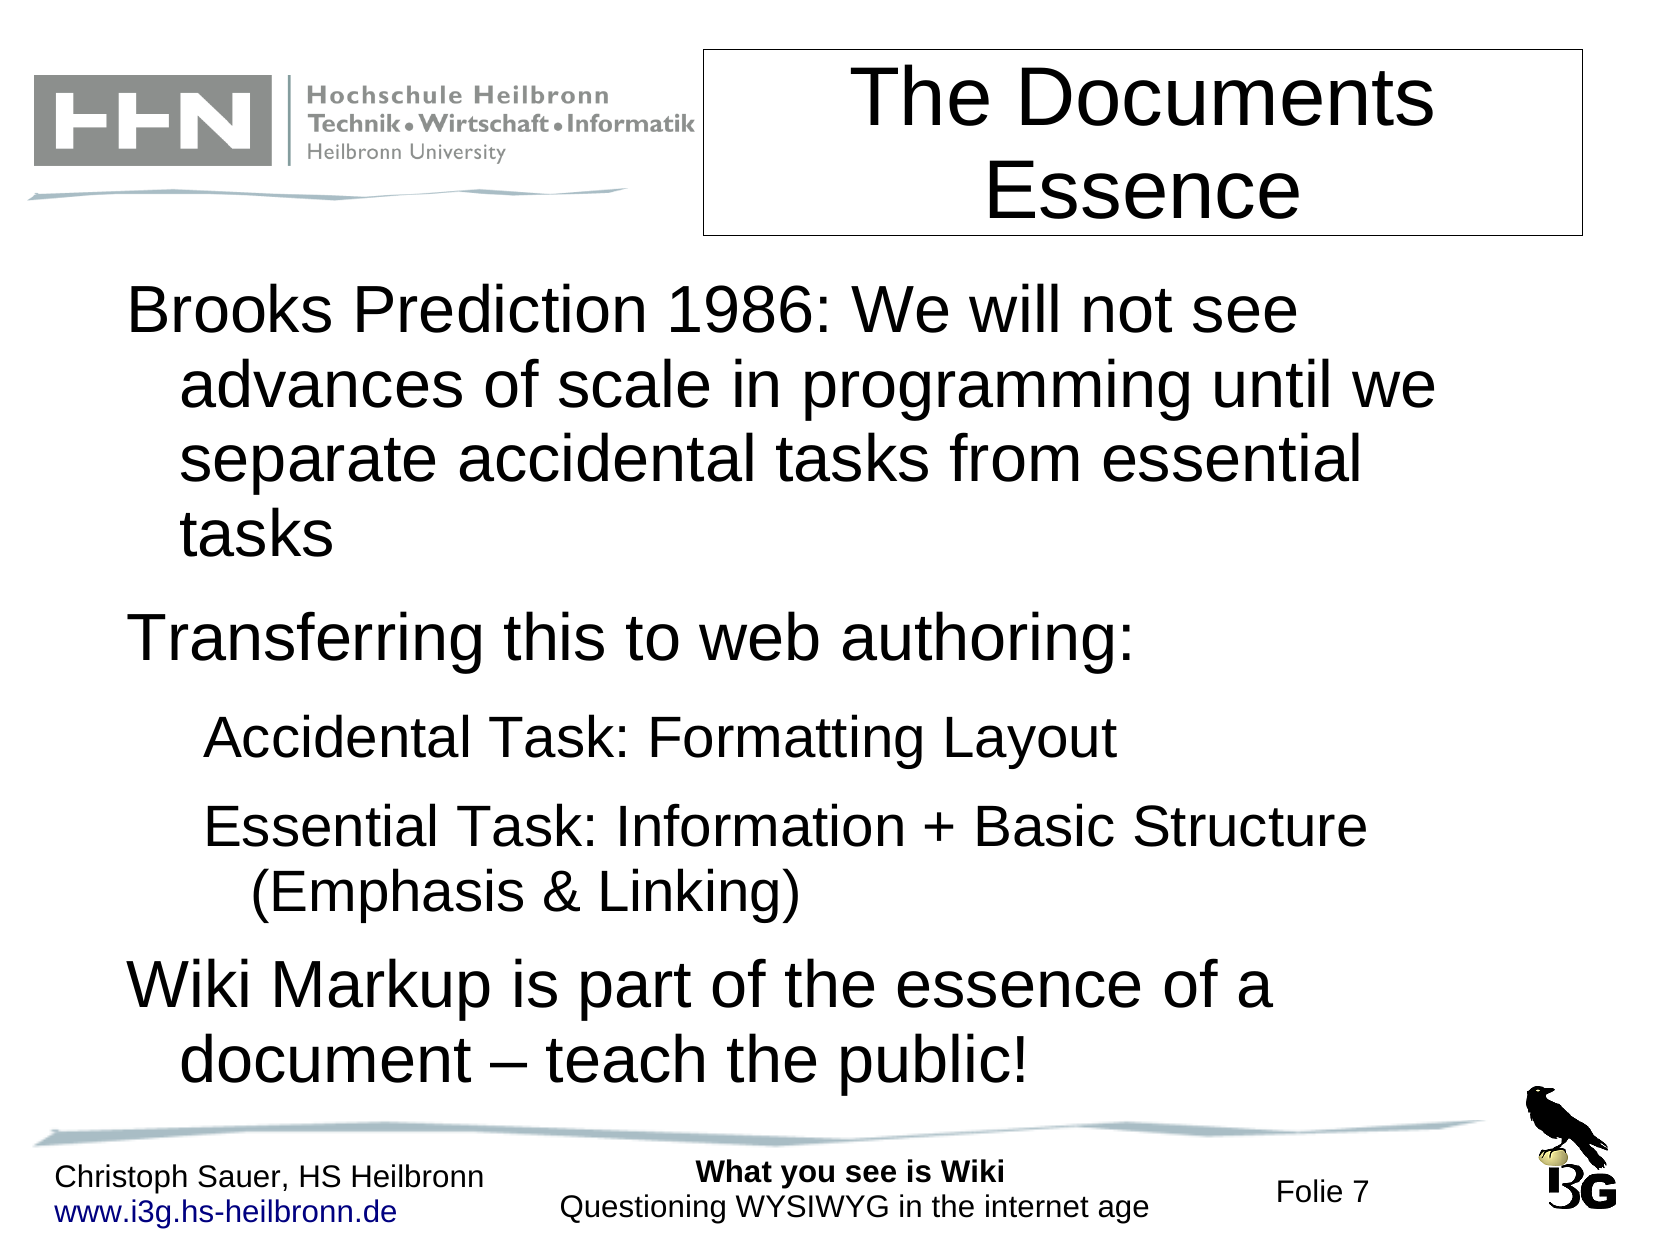

# The Documents Essence
Brooks Prediction 1986: We will not see advances of scale in programming until we separate accidental tasks from essential tasks
Transferring this to web authoring:
Accidental Task: Formatting Layout
Essential Task: Information + Basic Structure (Emphasis & Linking)
Wiki Markup is part of the essence of a document – teach the public!